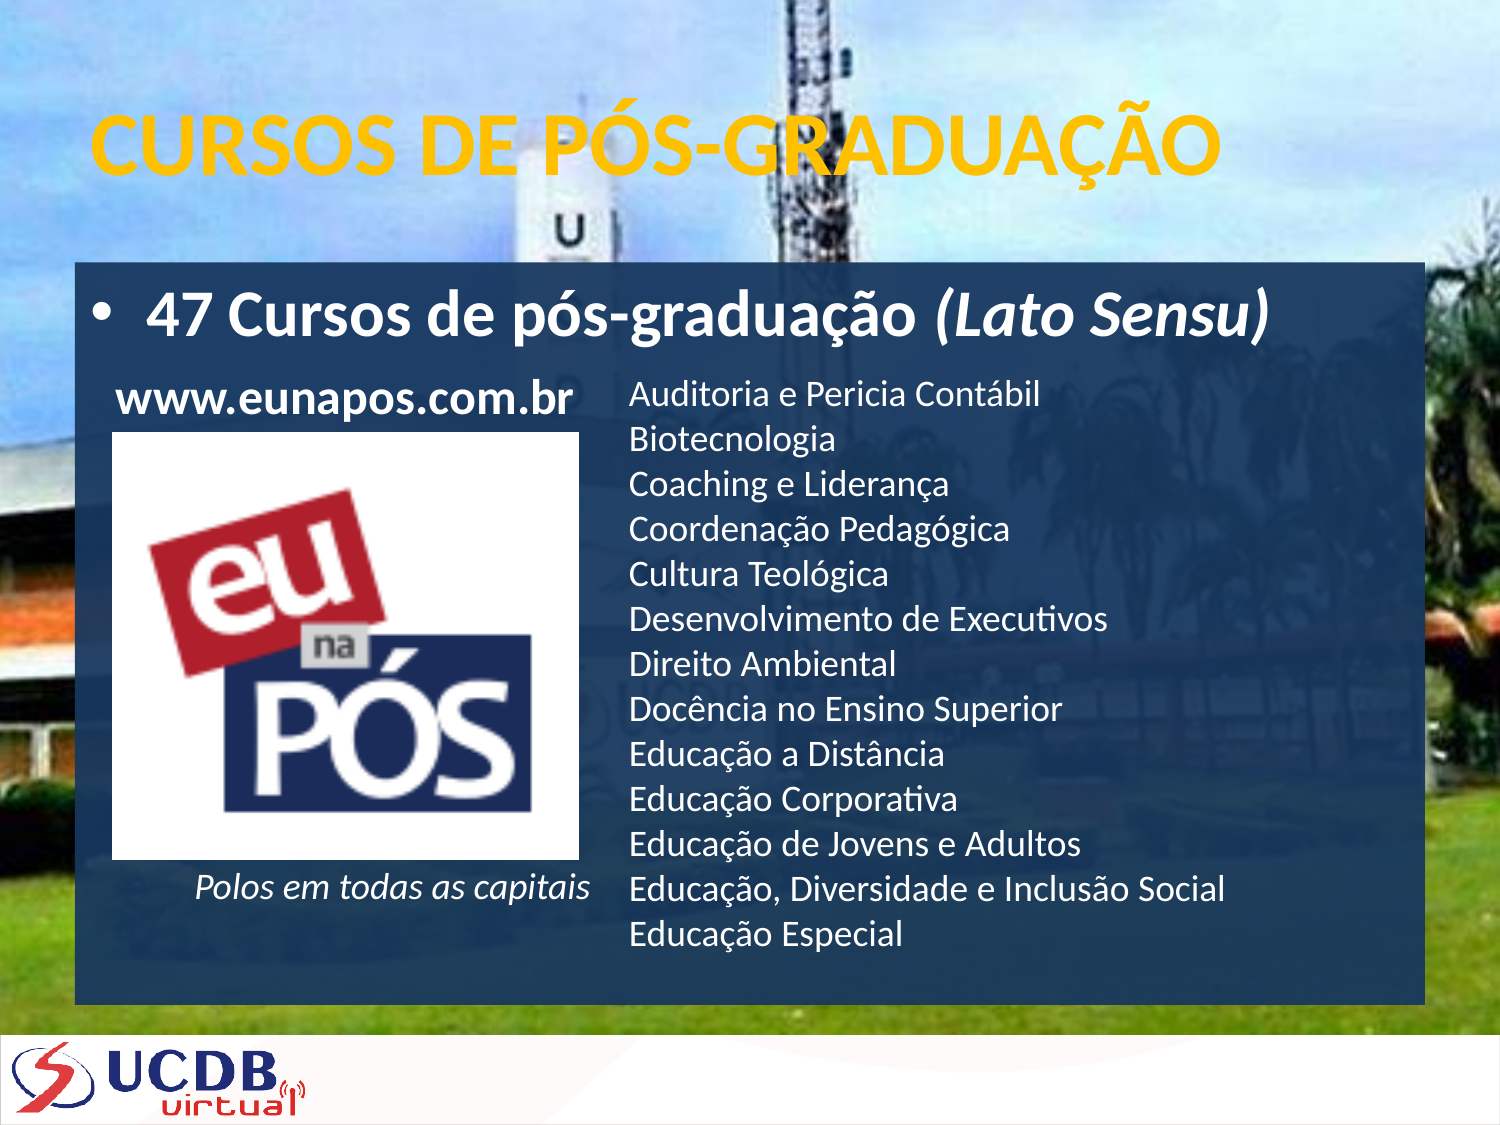

# CURSOS DE PÓS-GRADUAÇÃO
47 Cursos de pós-graduação (Lato Sensu)​
www.eunapos.com.br
Auditoria e Pericia Contábil
Biotecnologia
Coaching e Liderança
Coordenação Pedagógica
Cultura Teológica
Desenvolvimento de Executivos
Direito Ambiental
Docência no Ensino Superior
Educação a Distância
Educação Corporativa
Educação de Jovens e Adultos
Educação, Diversidade e Inclusão Social
Educação Especial
Polos em todas as capitais